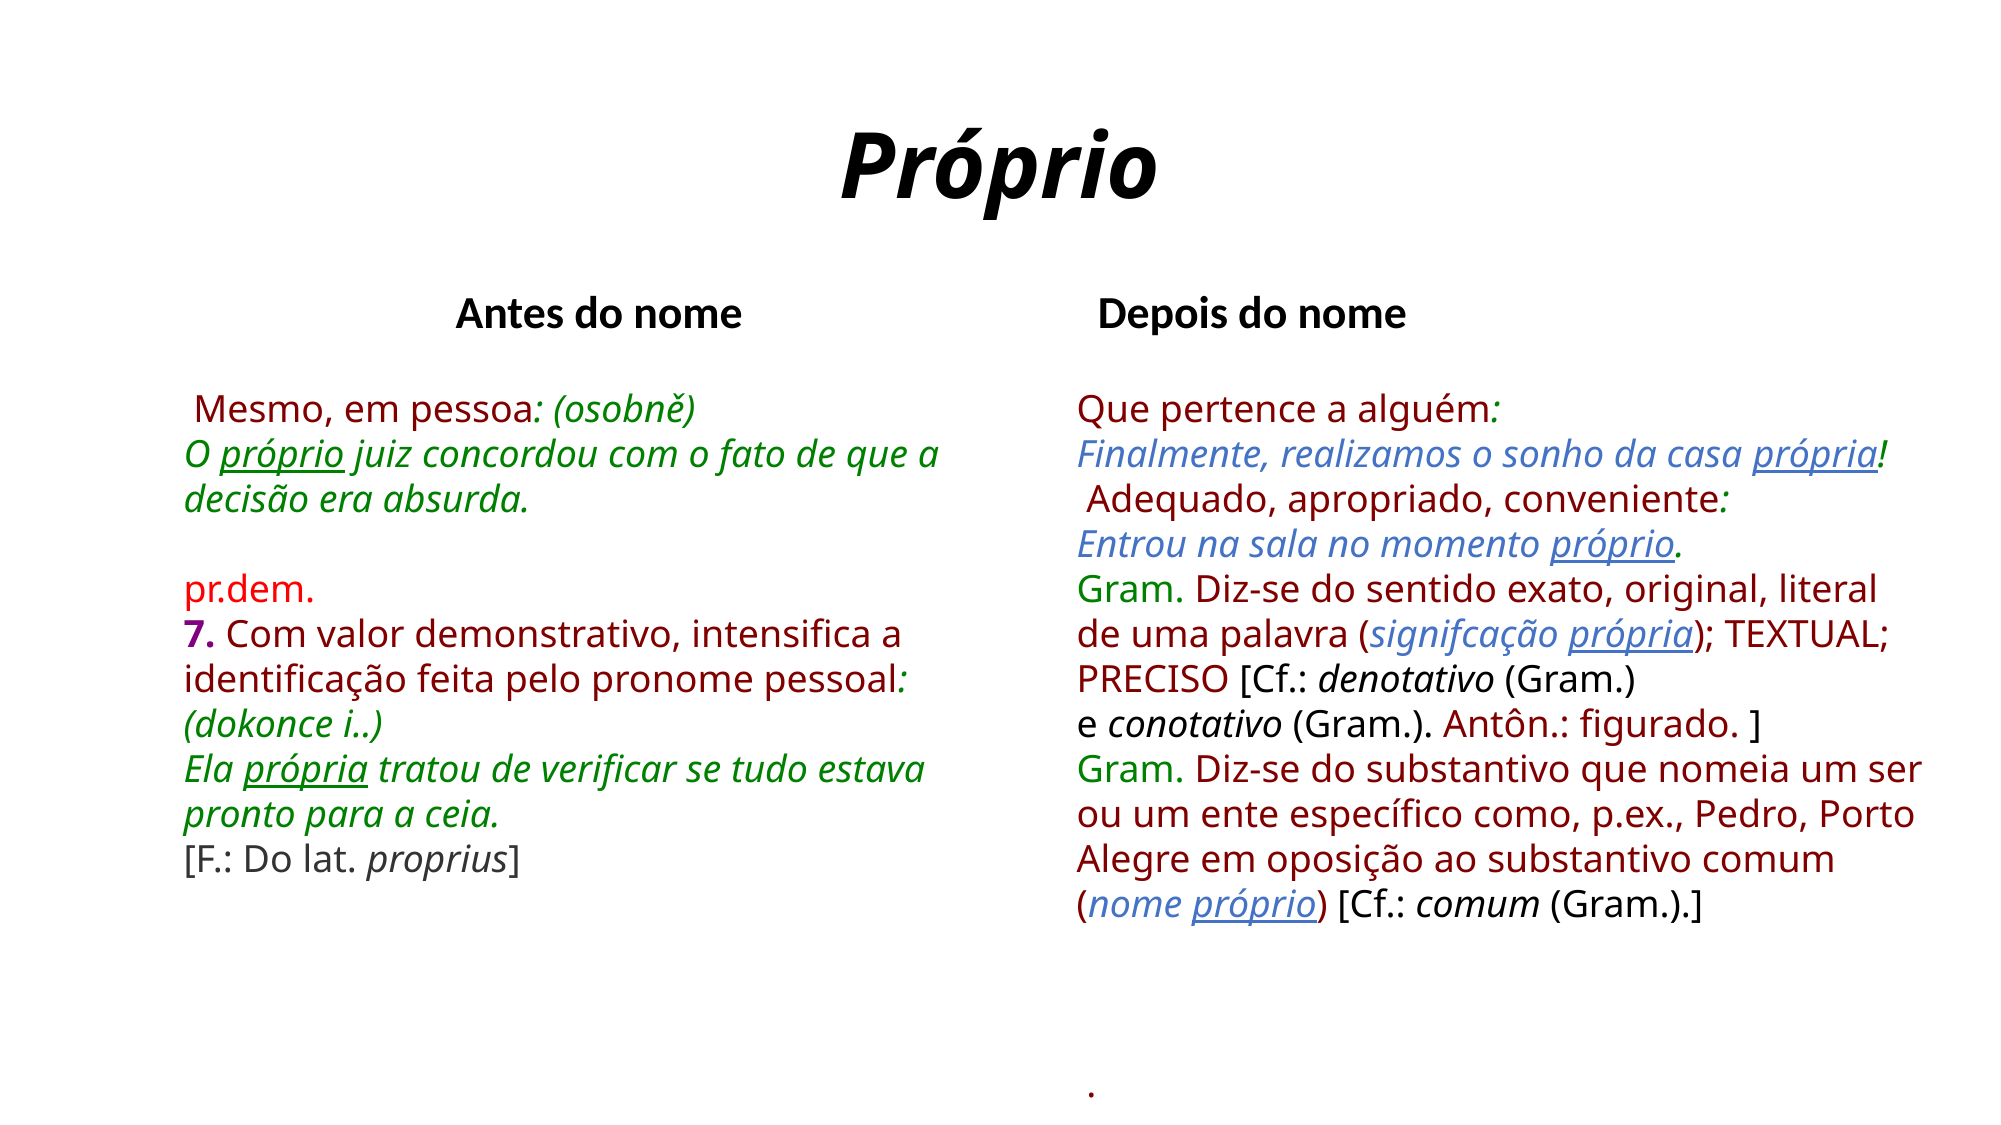

# Próprio
Depois do nome
Antes do nome
 Mesmo, em pessoa: (osobně)
O próprio juiz concordou com o fato de que a decisão era absurda.
pr.dem.
7. Com valor demonstrativo, intensifica a identificação feita pelo pronome pessoal: (dokonce i..)
Ela própria tratou de verificar se tudo estava pronto para a ceia.
[F.: Do lat. proprius]
Que pertence a alguém:
Finalmente, realizamos o sonho da casa própria!
 Adequado, apropriado, conveniente:
Entrou na sala no momento próprio.
Gram. Diz-se do sentido exato, original, literal de uma palavra (signifcação própria); TEXTUAL; PRECISO [Cf.: denotativo (Gram.) e conotativo (Gram.). Antôn.: figurado. ]
Gram. Diz-se do substantivo que nomeia um ser ou um ente específico como, p.ex., Pedro, Porto Alegre em oposição ao substantivo comum (nome próprio) [Cf.: comum (Gram.).]
 .